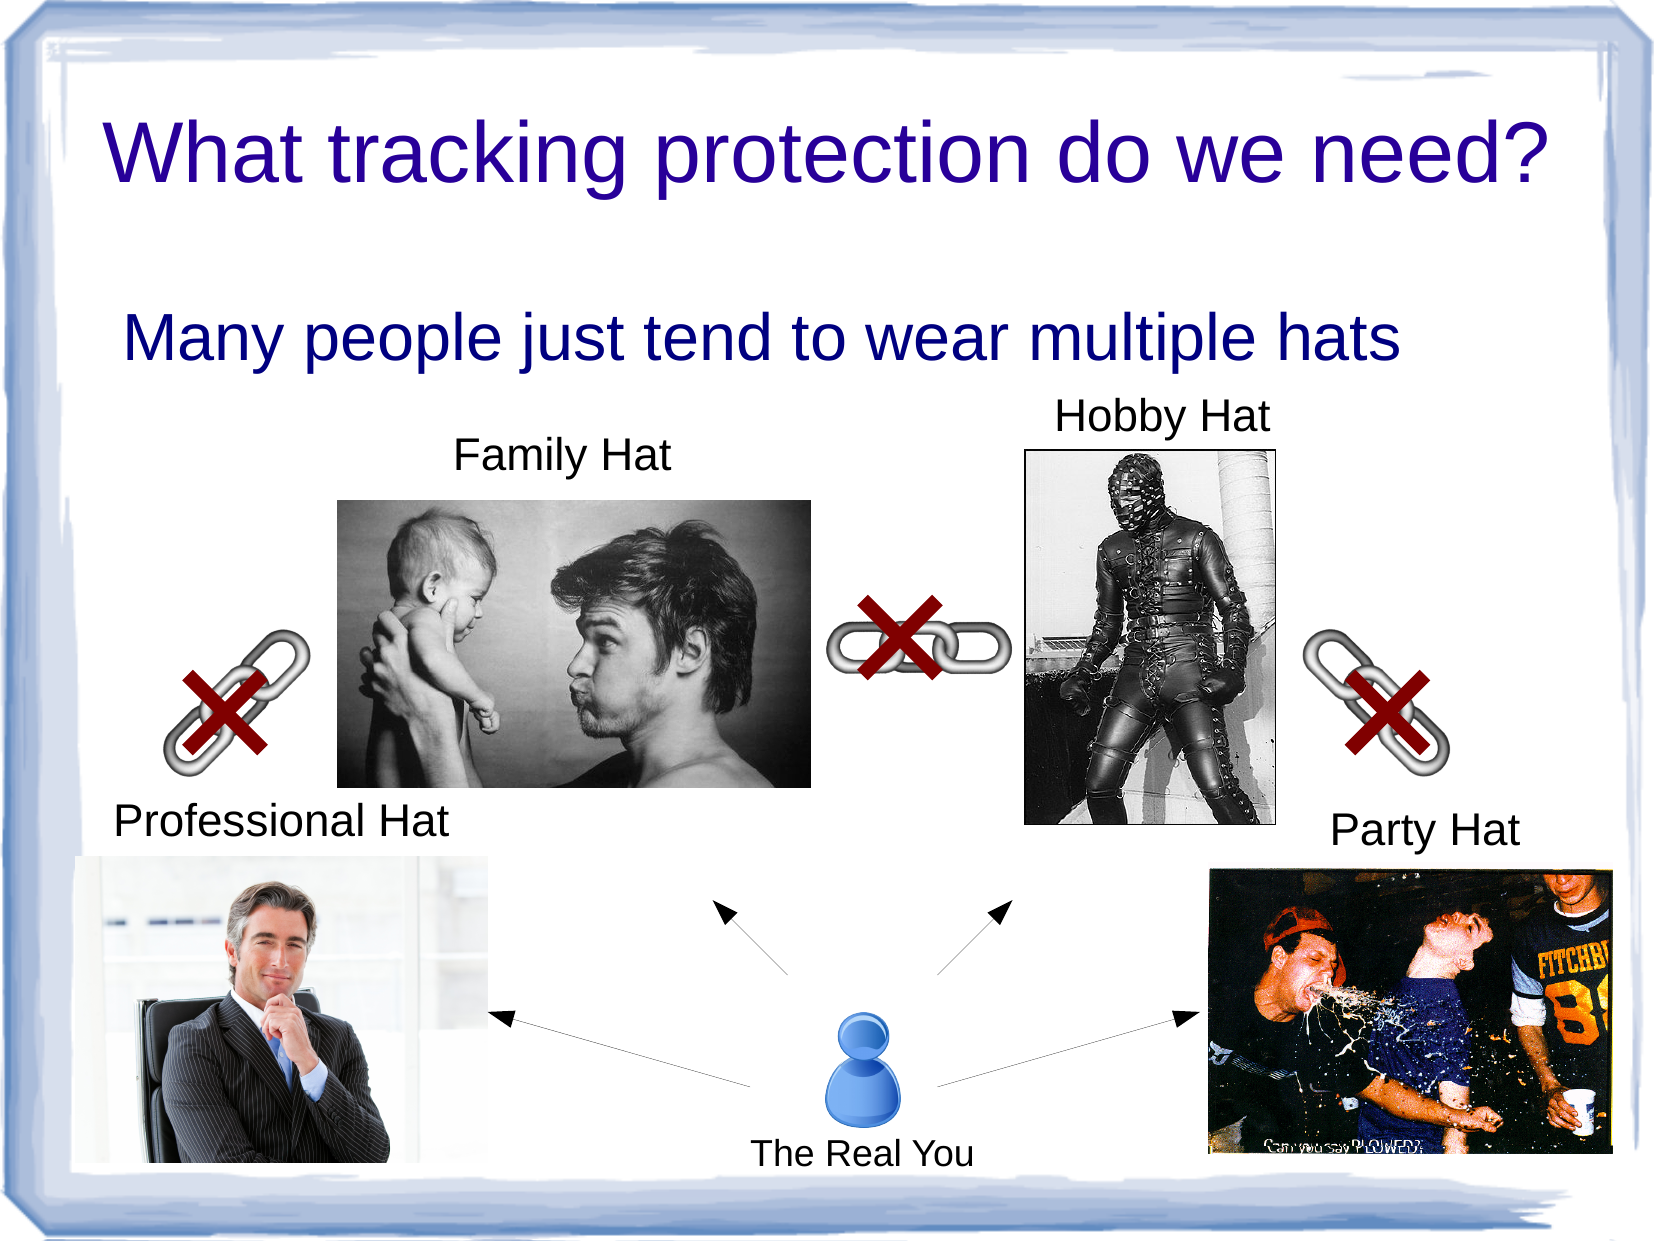

# What tracking protection do we need?
Many people just tend to wear multiple hats
Hobby Hat
Family Hat
Professional Hat
Party Hat
The Real You